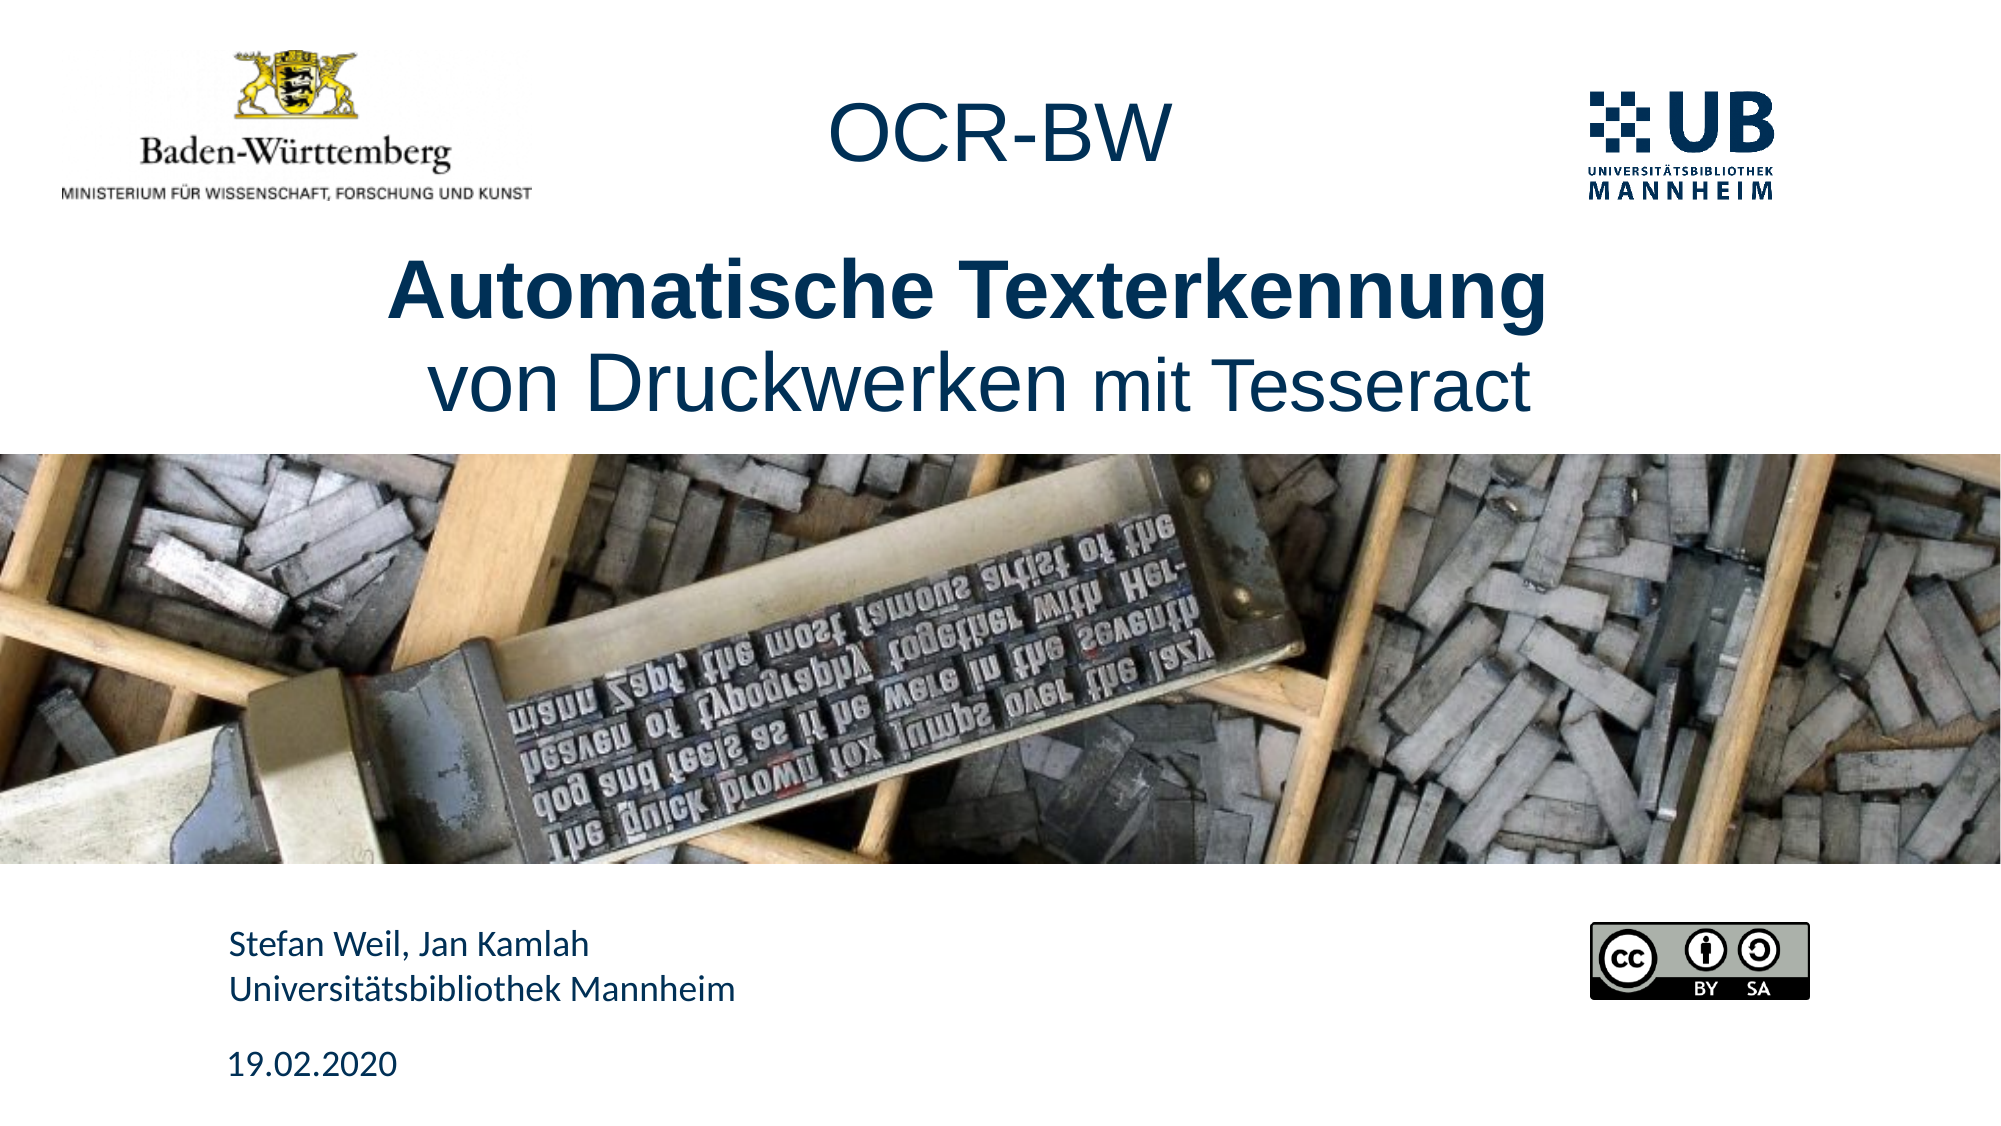

# OCR-BW
Automatische Texterkennung
von Druckwerken mit Tesseract
Stefan Weil, Jan Kamlah
Universitätsbibliothek Mannheim
19.02.2020